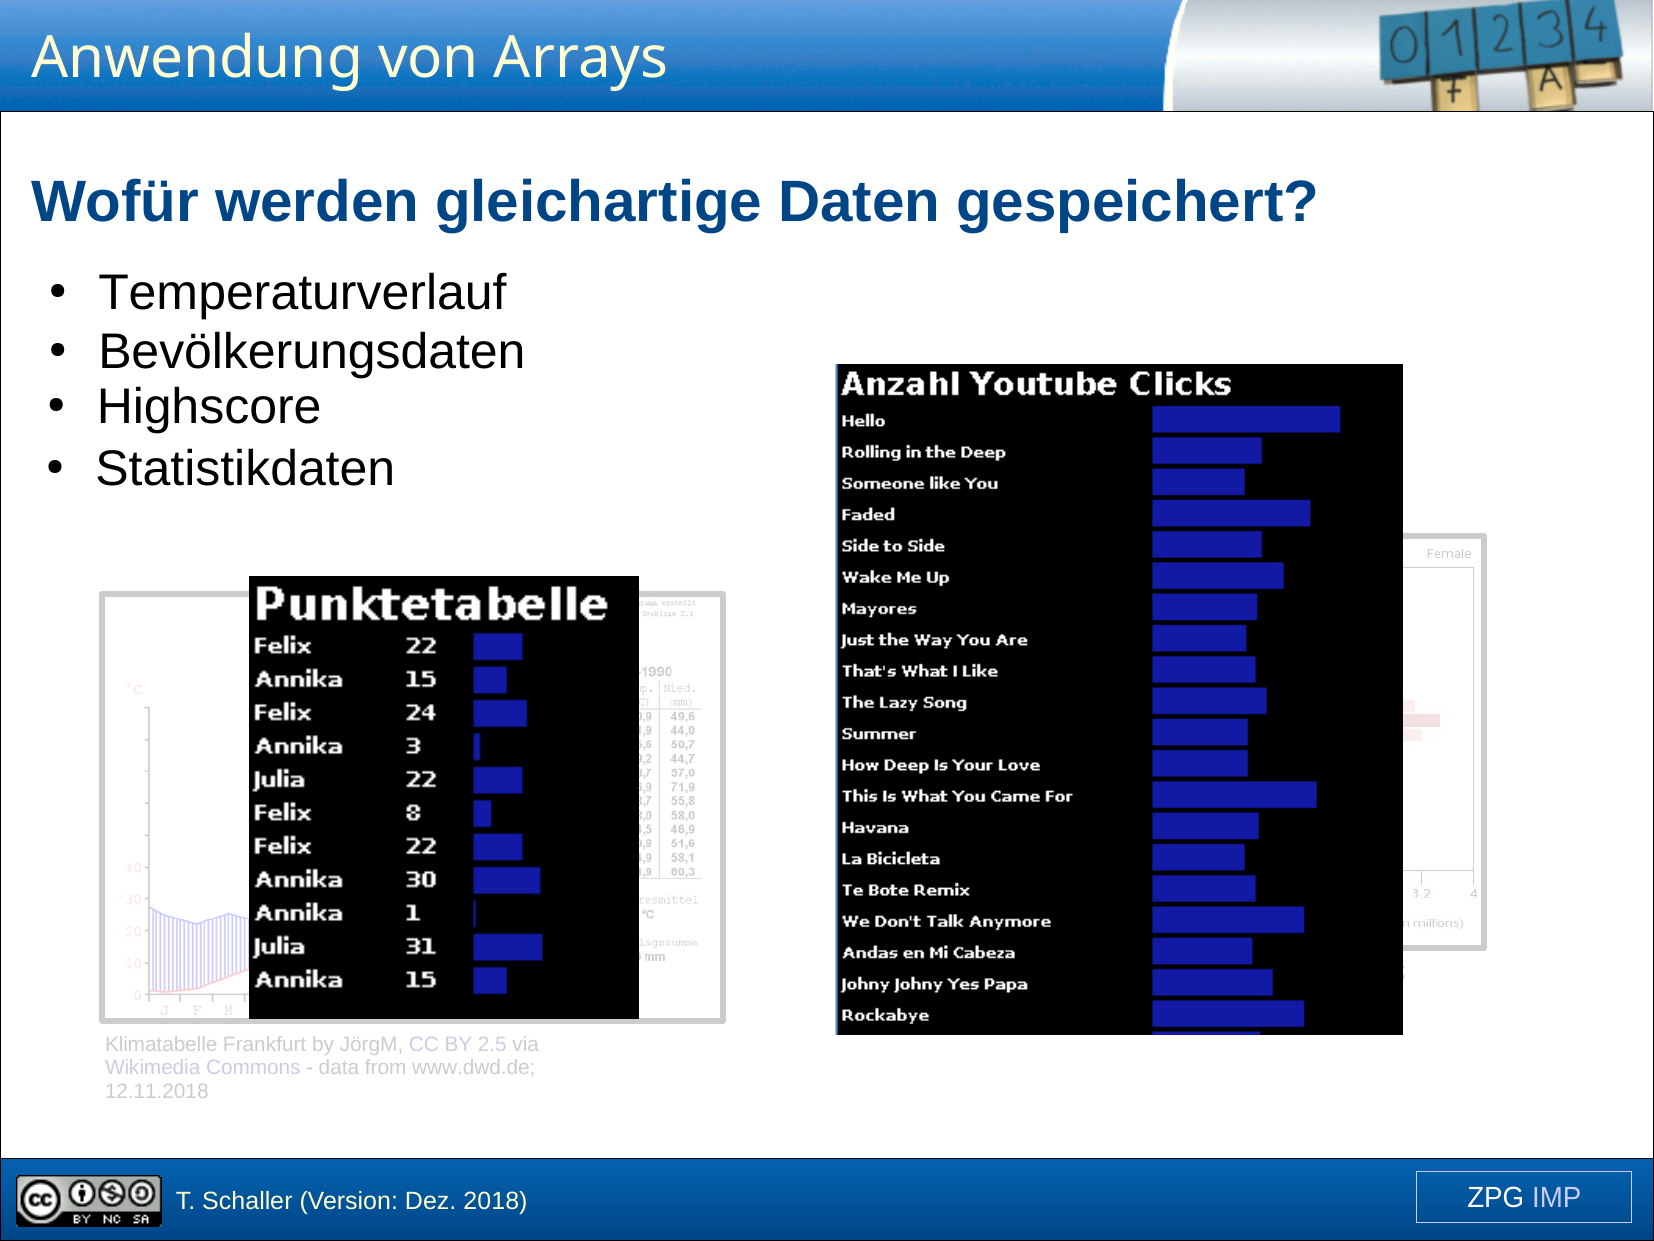

# Anwendung von Arrays
Wofür werden gleichartige Daten gespeichert?
 Temperaturverlauf
 Bevölkerungsdaten
 Highscore
 Statistikdaten
Bevölkerungspyramide Deutschland by Afus199620;
CC4 Lizenz via Wikimedia Commons; 12.11.2018
Highscore in Centipede by jessamyn west; CC2 Lizenz via Flickr.com; 12.11.2018
Klimatabelle Frankfurt by JörgM, CC BY 2.5 via Wikimedia Commons - data from www.dwd.de; 12.11.2018
2